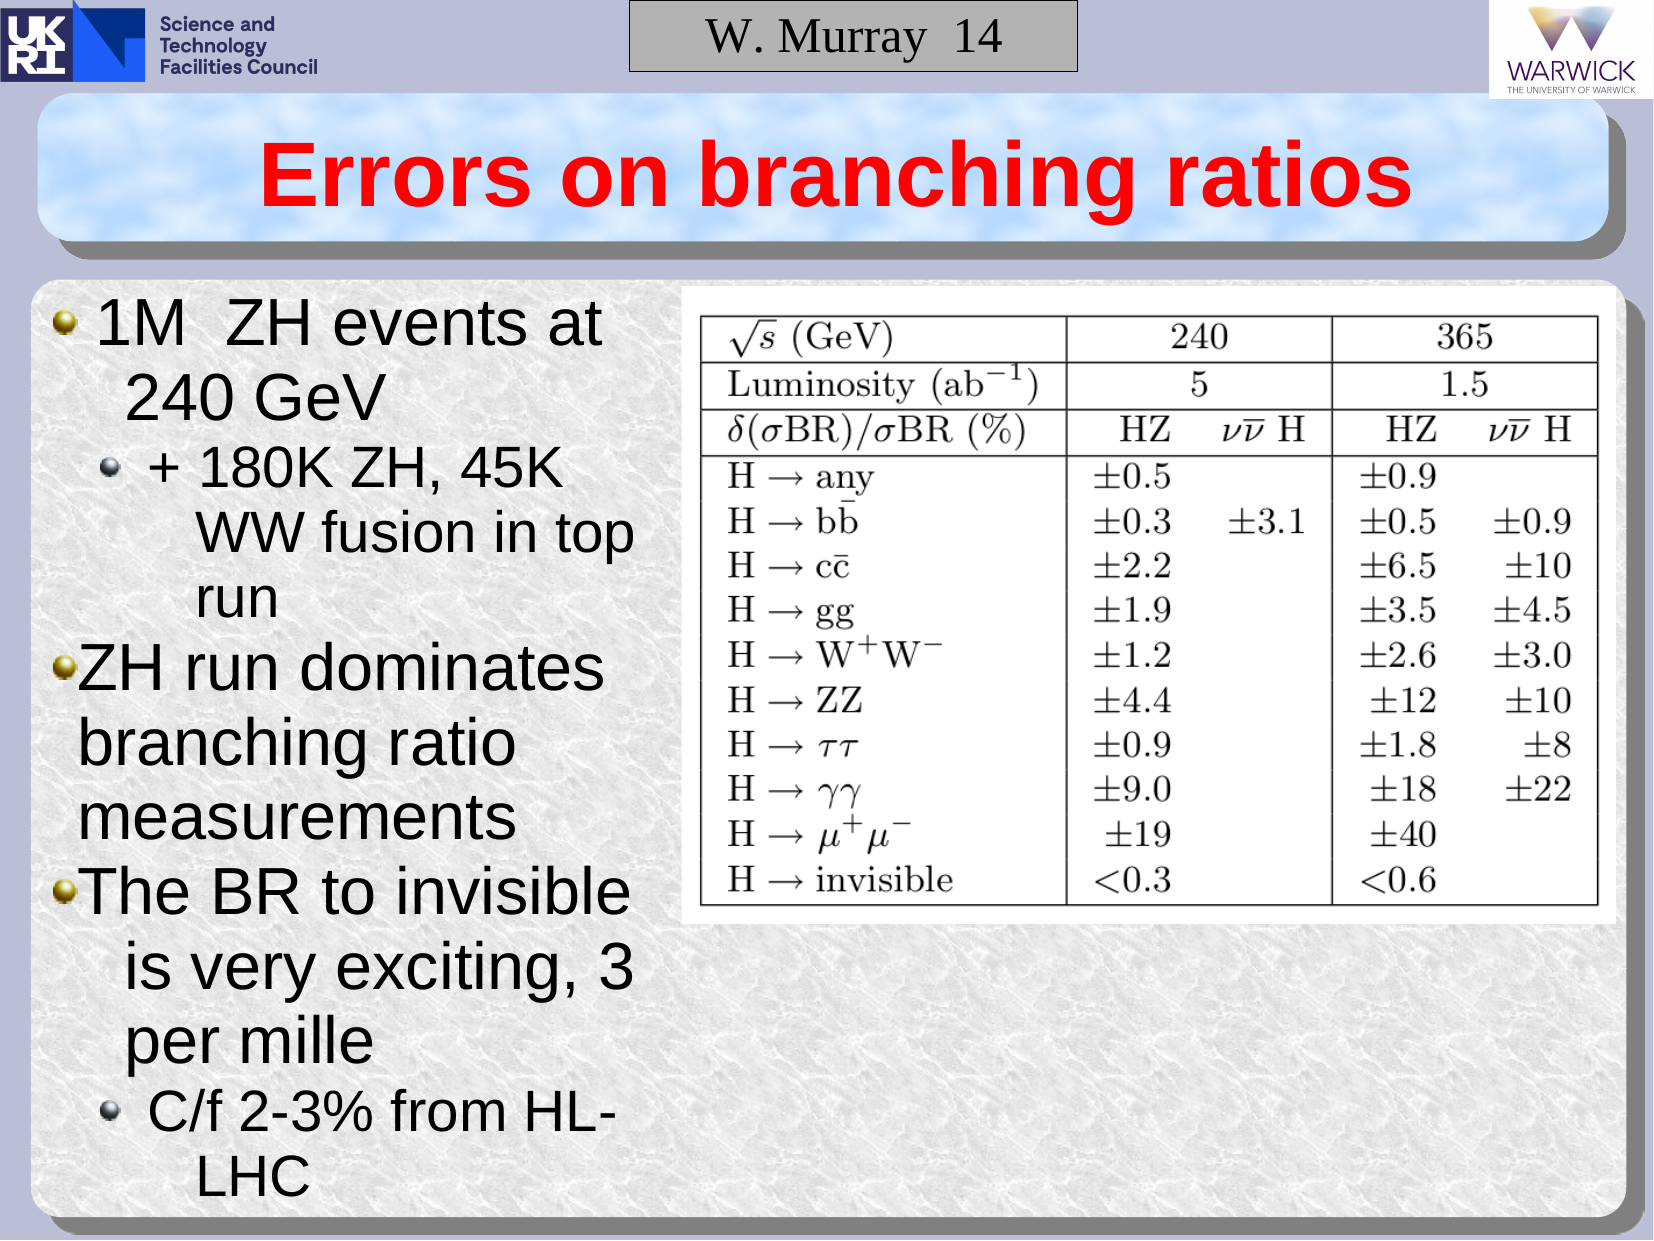

# Errors on branching ratios
 1M ZH events at 240 GeV
+ 180K ZH, 45K WW fusion in top run
ZH run dominates
branching ratio
measurements
The BR to invisible is very exciting, 3 per mille
C/f 2-3% from HL-LHC